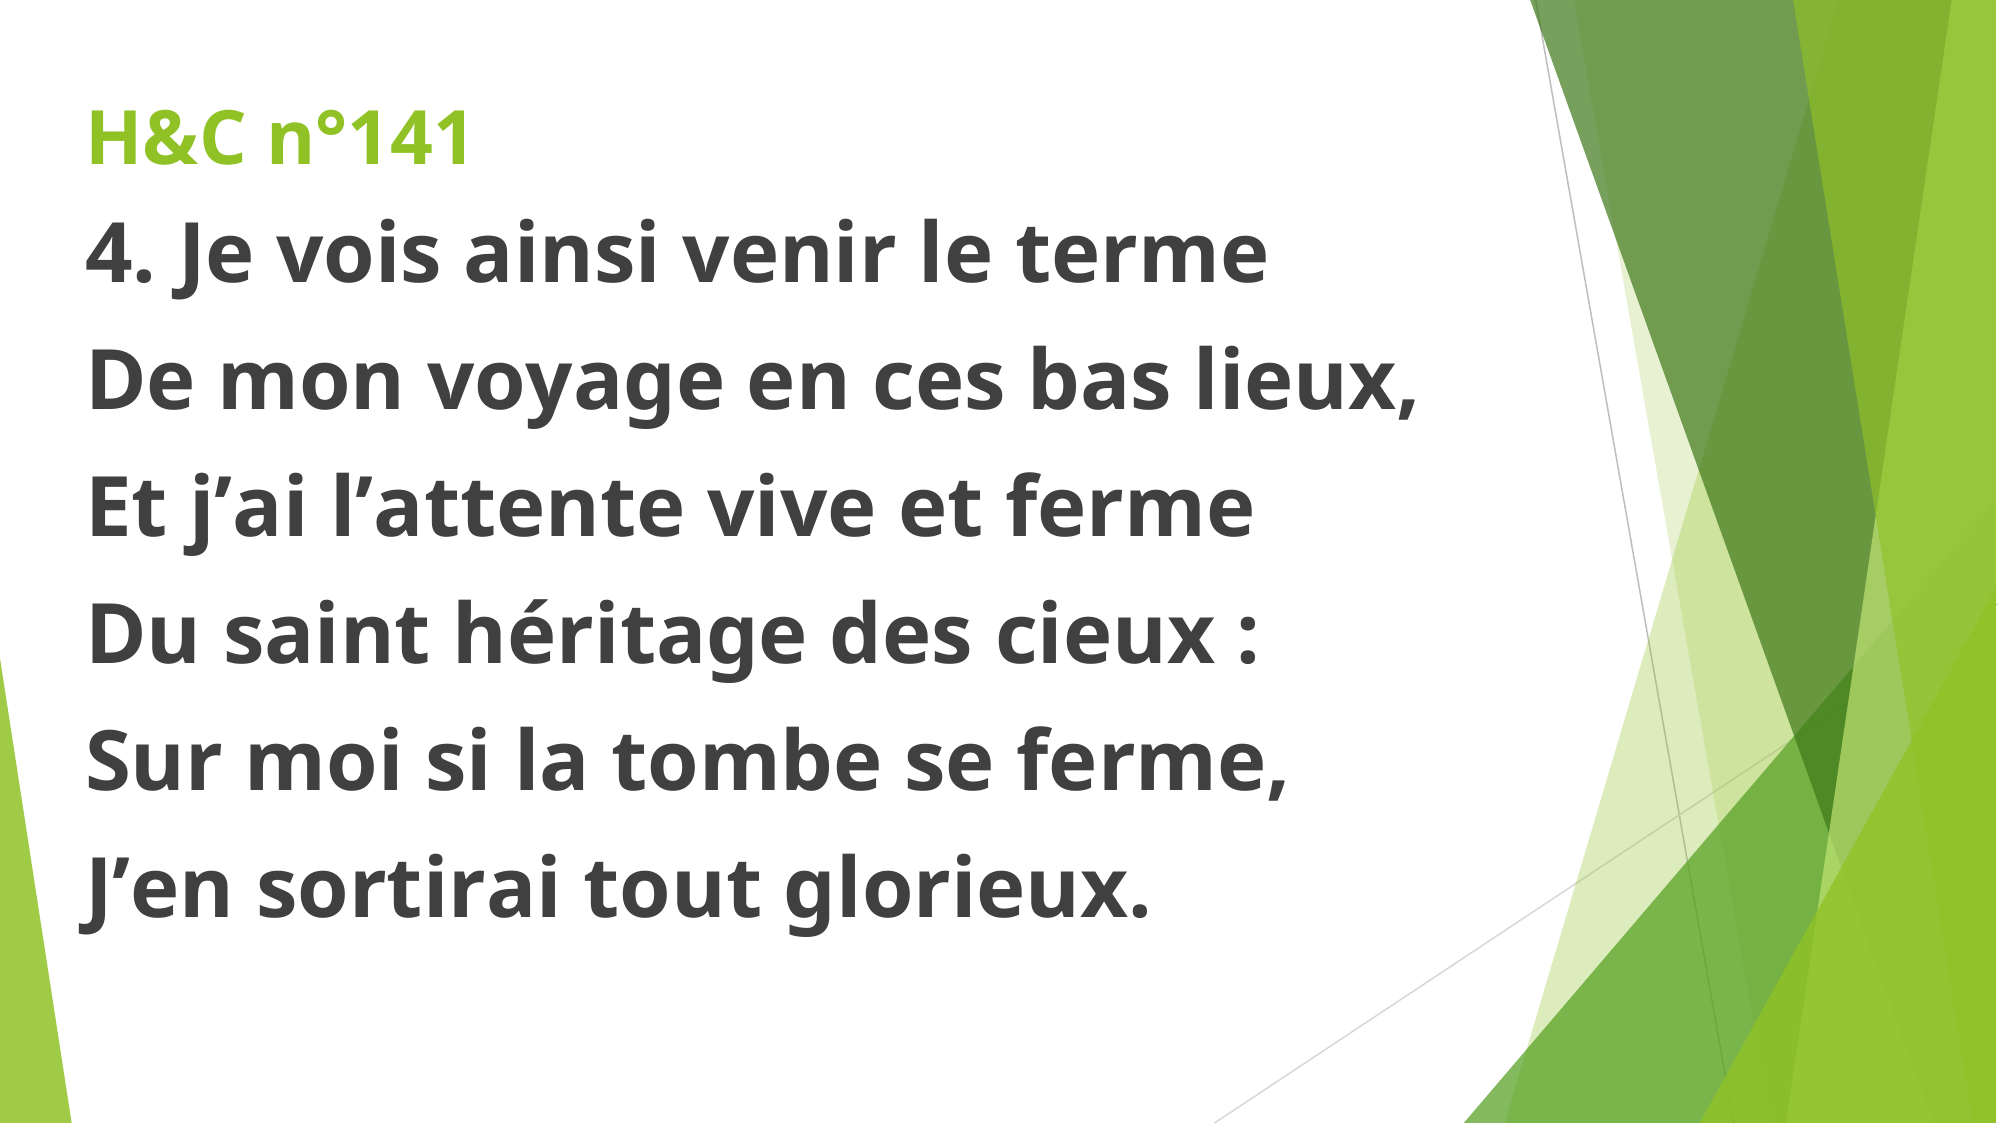

H&C n°141
4. Je vois ainsi venir le terme
De mon voyage en ces bas lieux,
Et j’ai l’attente vive et ferme
Du saint héritage des cieux :
Sur moi si la tombe se ferme,
J’en sortirai tout glorieux.